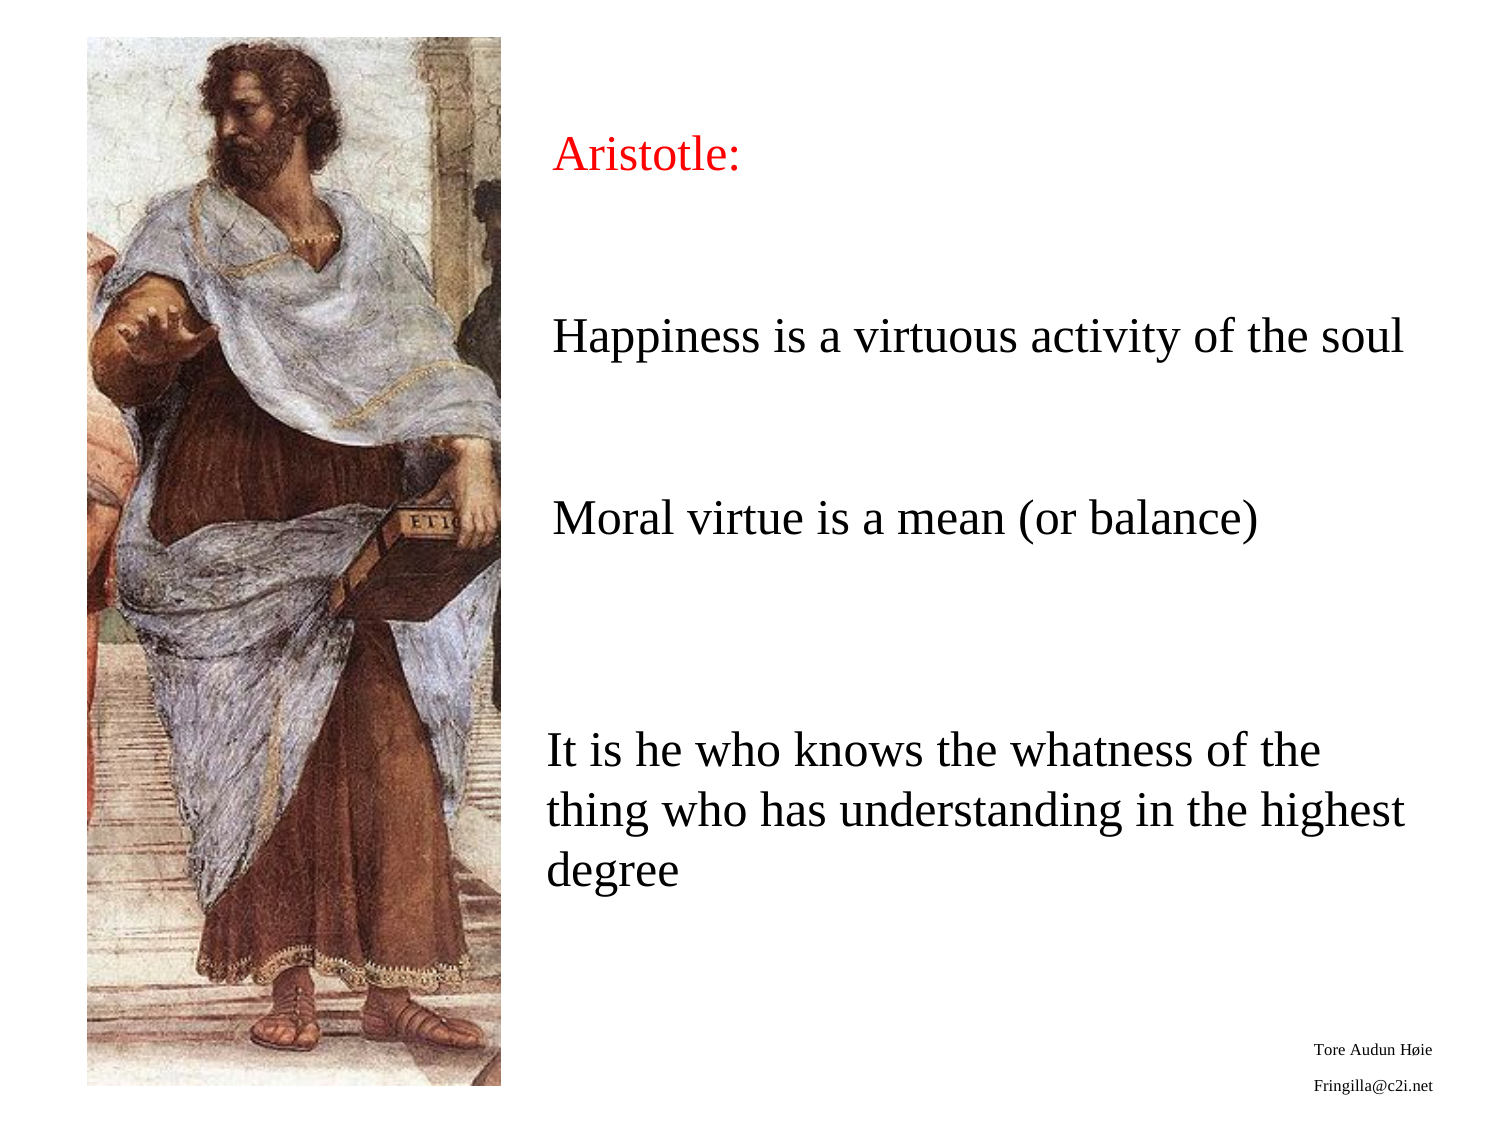

Aristotle:
Happiness is a virtuous activity of the soul
Moral virtue is a mean (or balance)
It is he who knows the whatness of the thing who has understanding in the highest degree
Tore Audun Høie
Fringilla@c2i.net